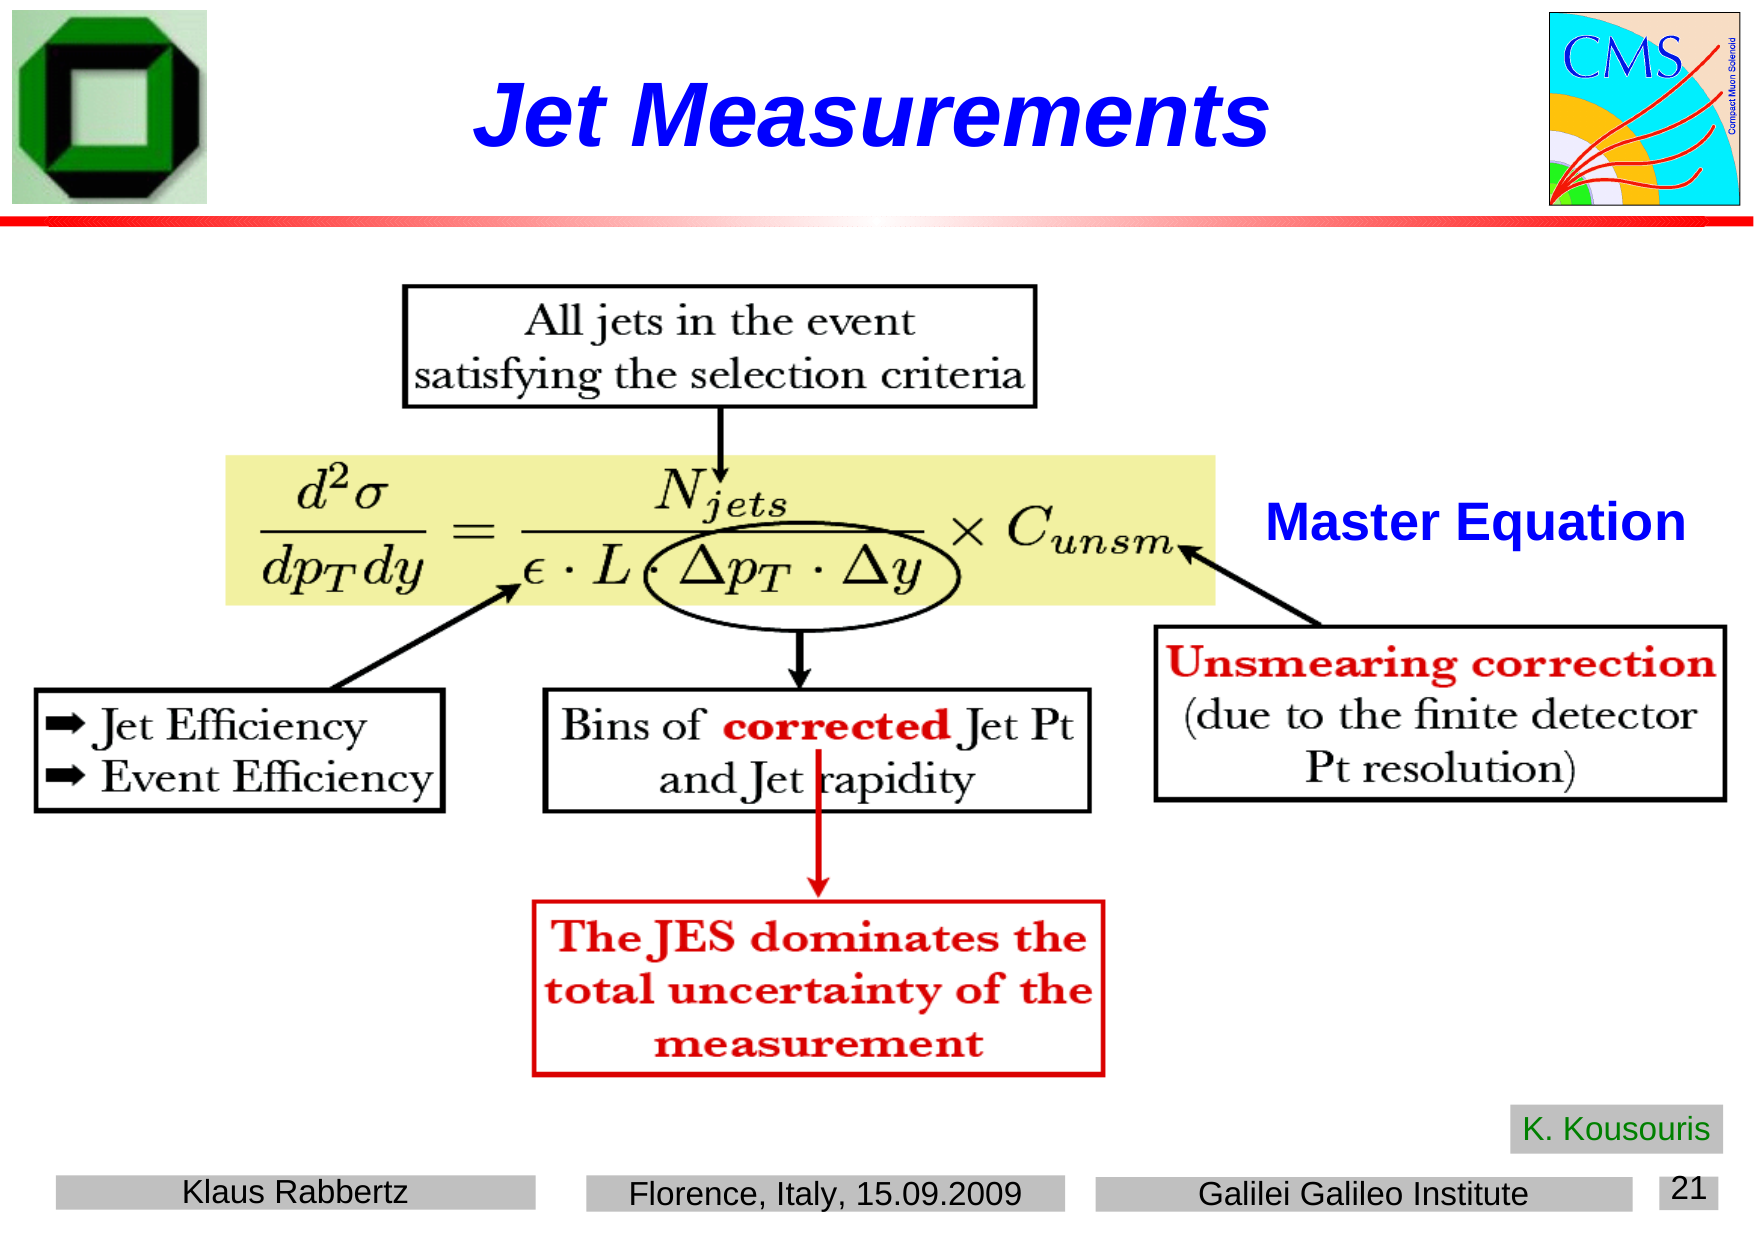

# Jet Measurements
Master Equation
K. Kousouris